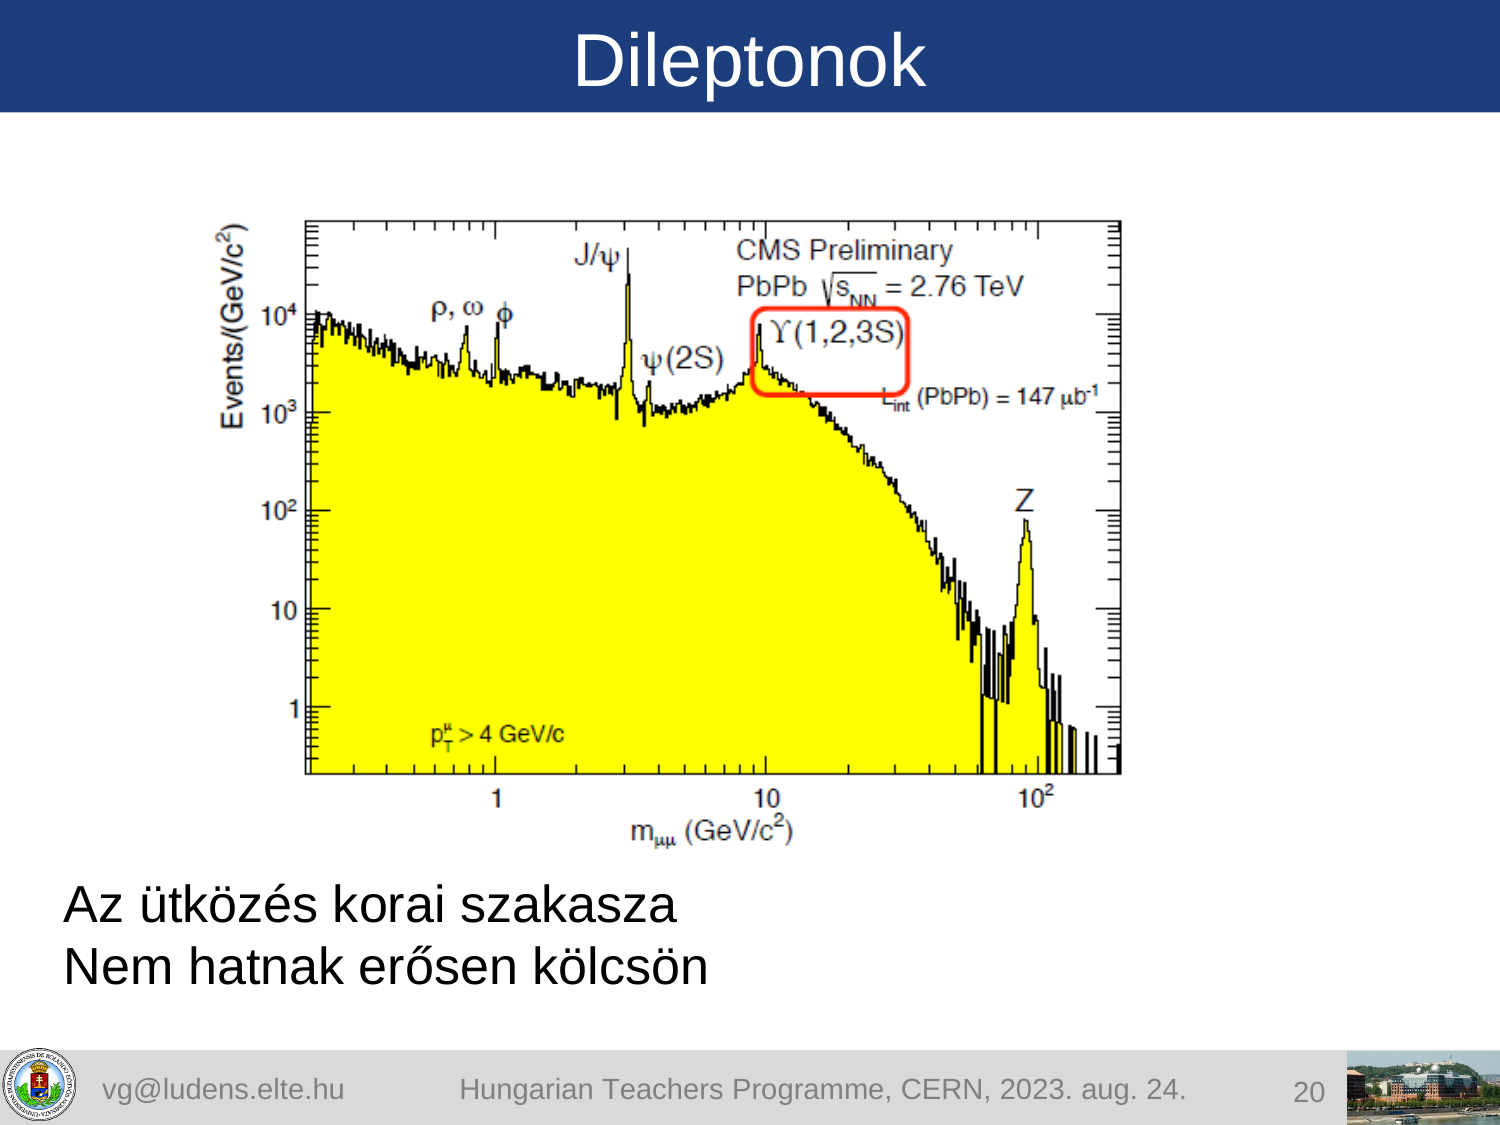

# Dileptonok
Az ütközés korai szakasza
Nem hatnak erősen kölcsön
20